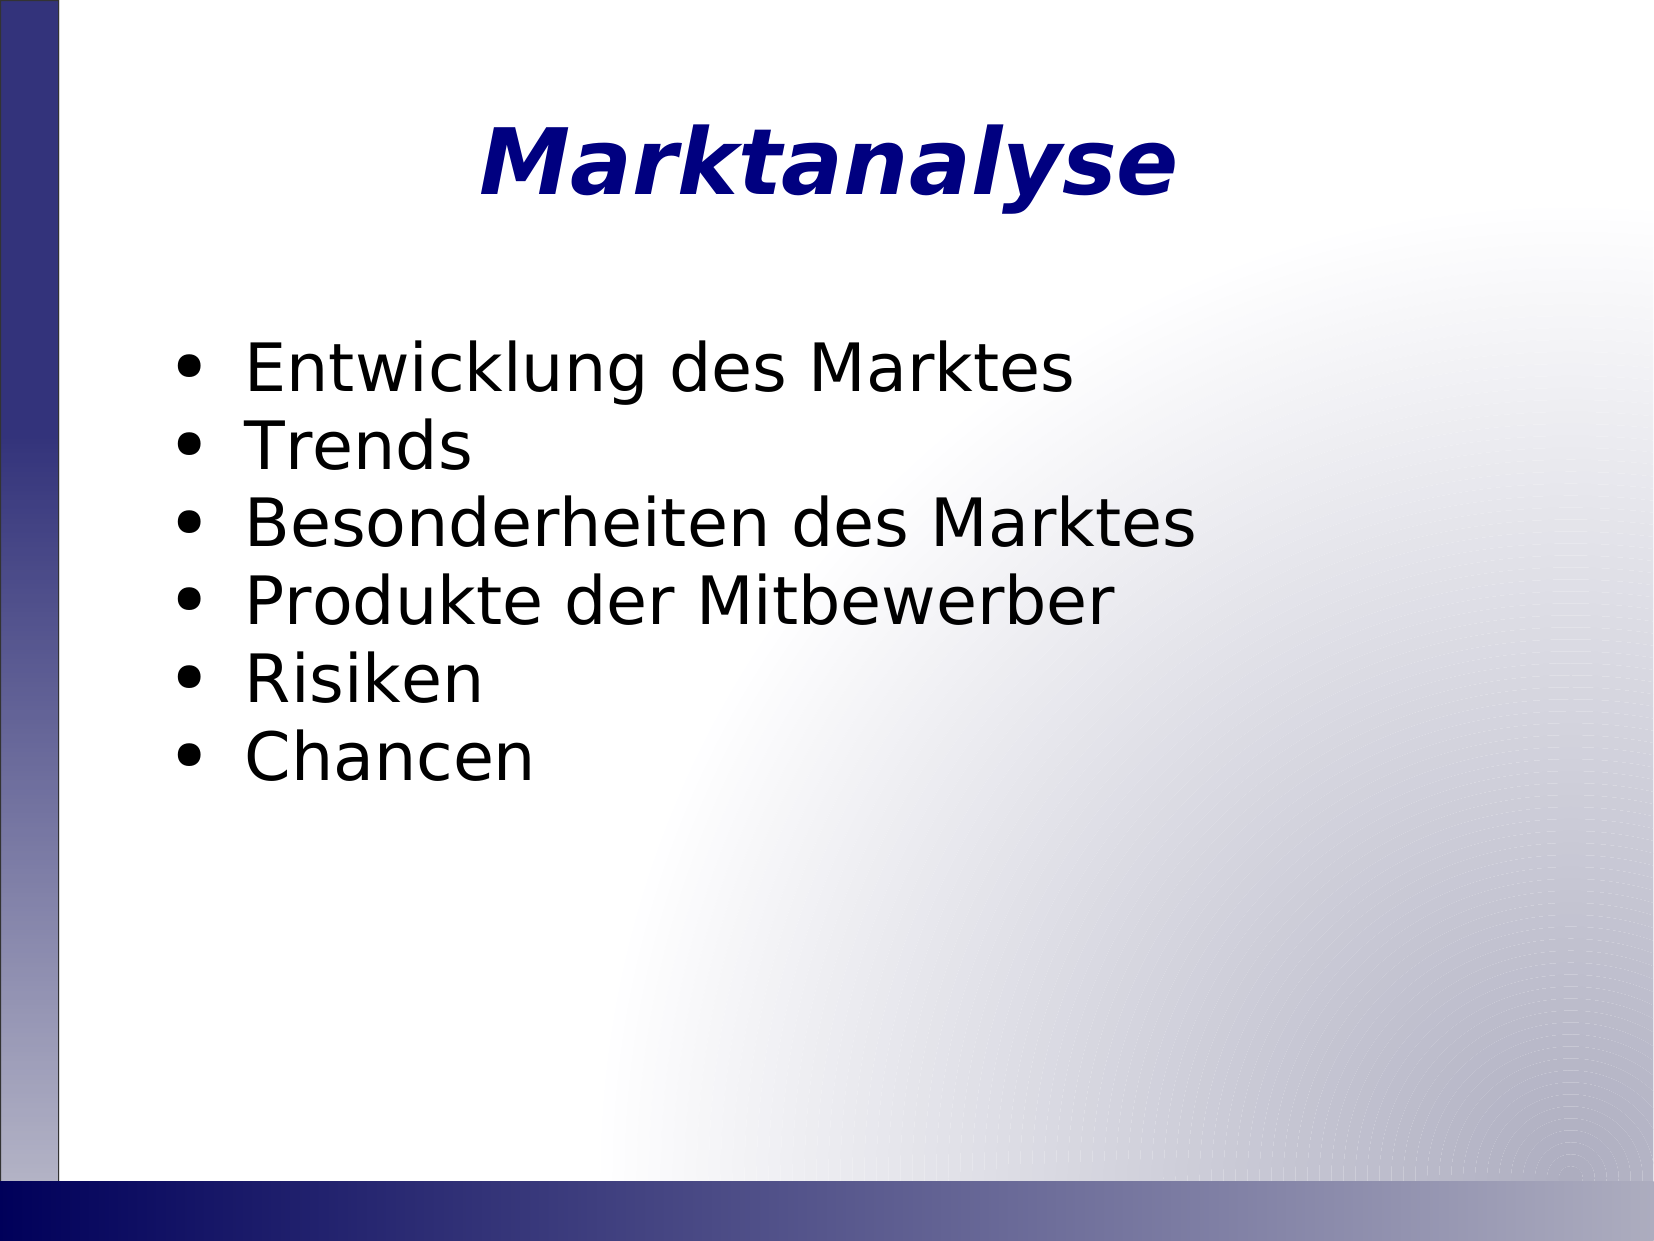

# Marktanalyse
Entwicklung des Marktes
Trends
Besonderheiten des Marktes
Produkte der Mitbewerber
Risiken
Chancen